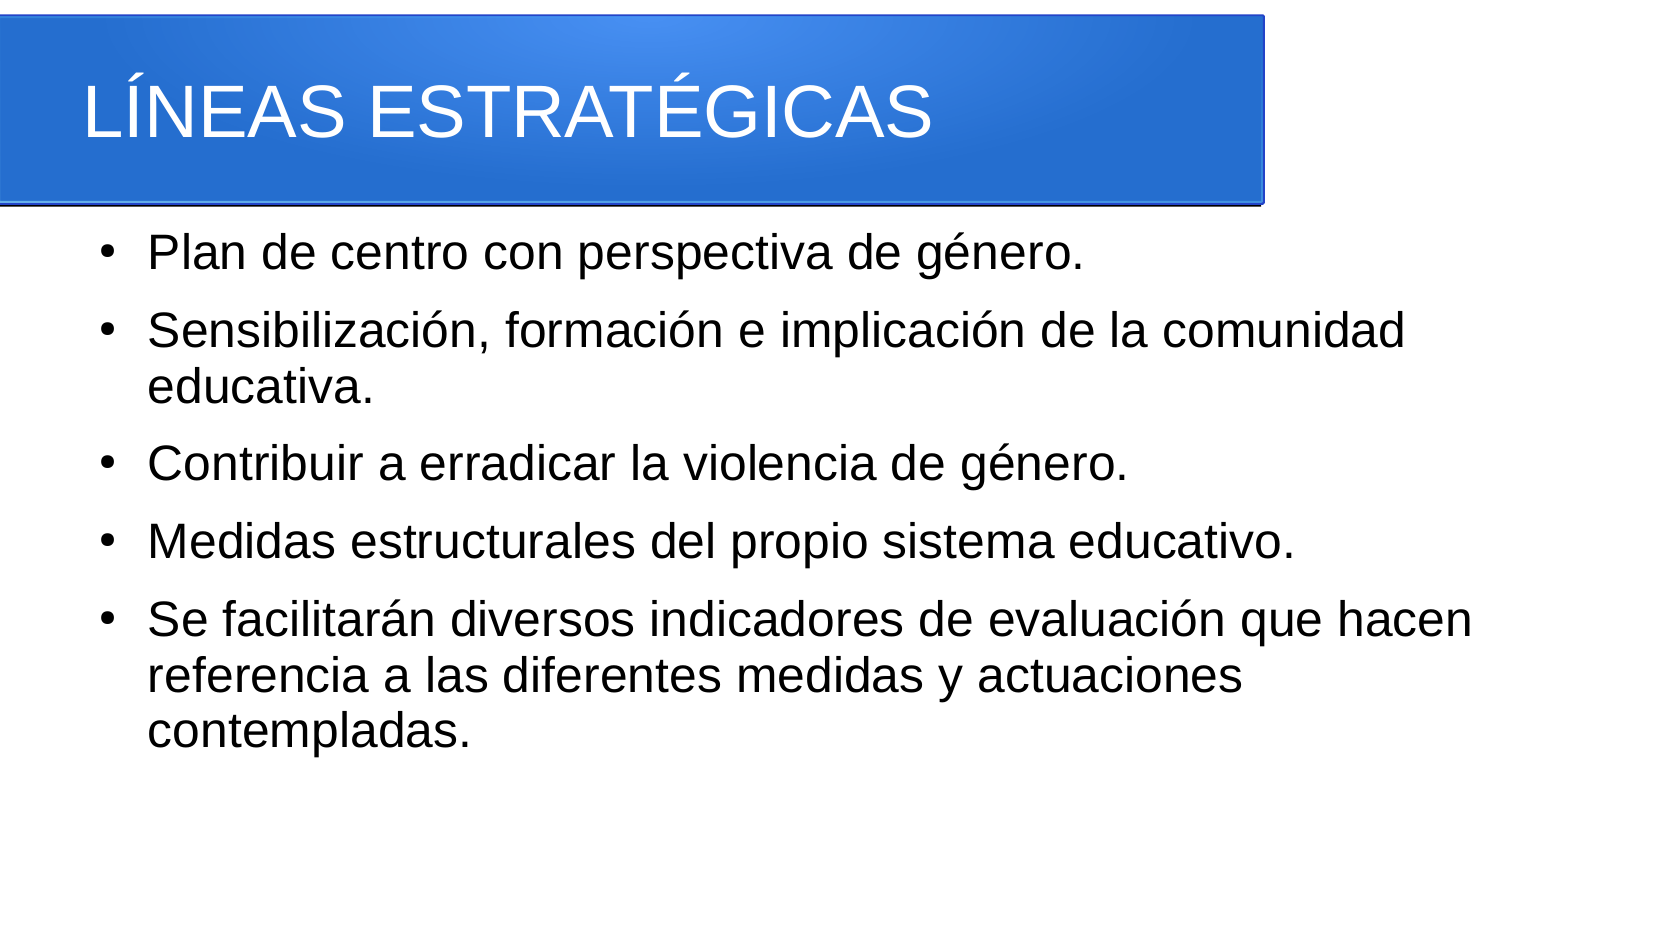

# LÍNEAS ESTRATÉGICAS
Plan de centro con perspectiva de género.
Sensibilización, formación e implicación de la comunidad educativa.
Contribuir a erradicar la violencia de género.
Medidas estructurales del propio sistema educativo.
Se facilitarán diversos indicadores de evaluación que hacen referencia a las diferentes medidas y actuaciones contempladas.